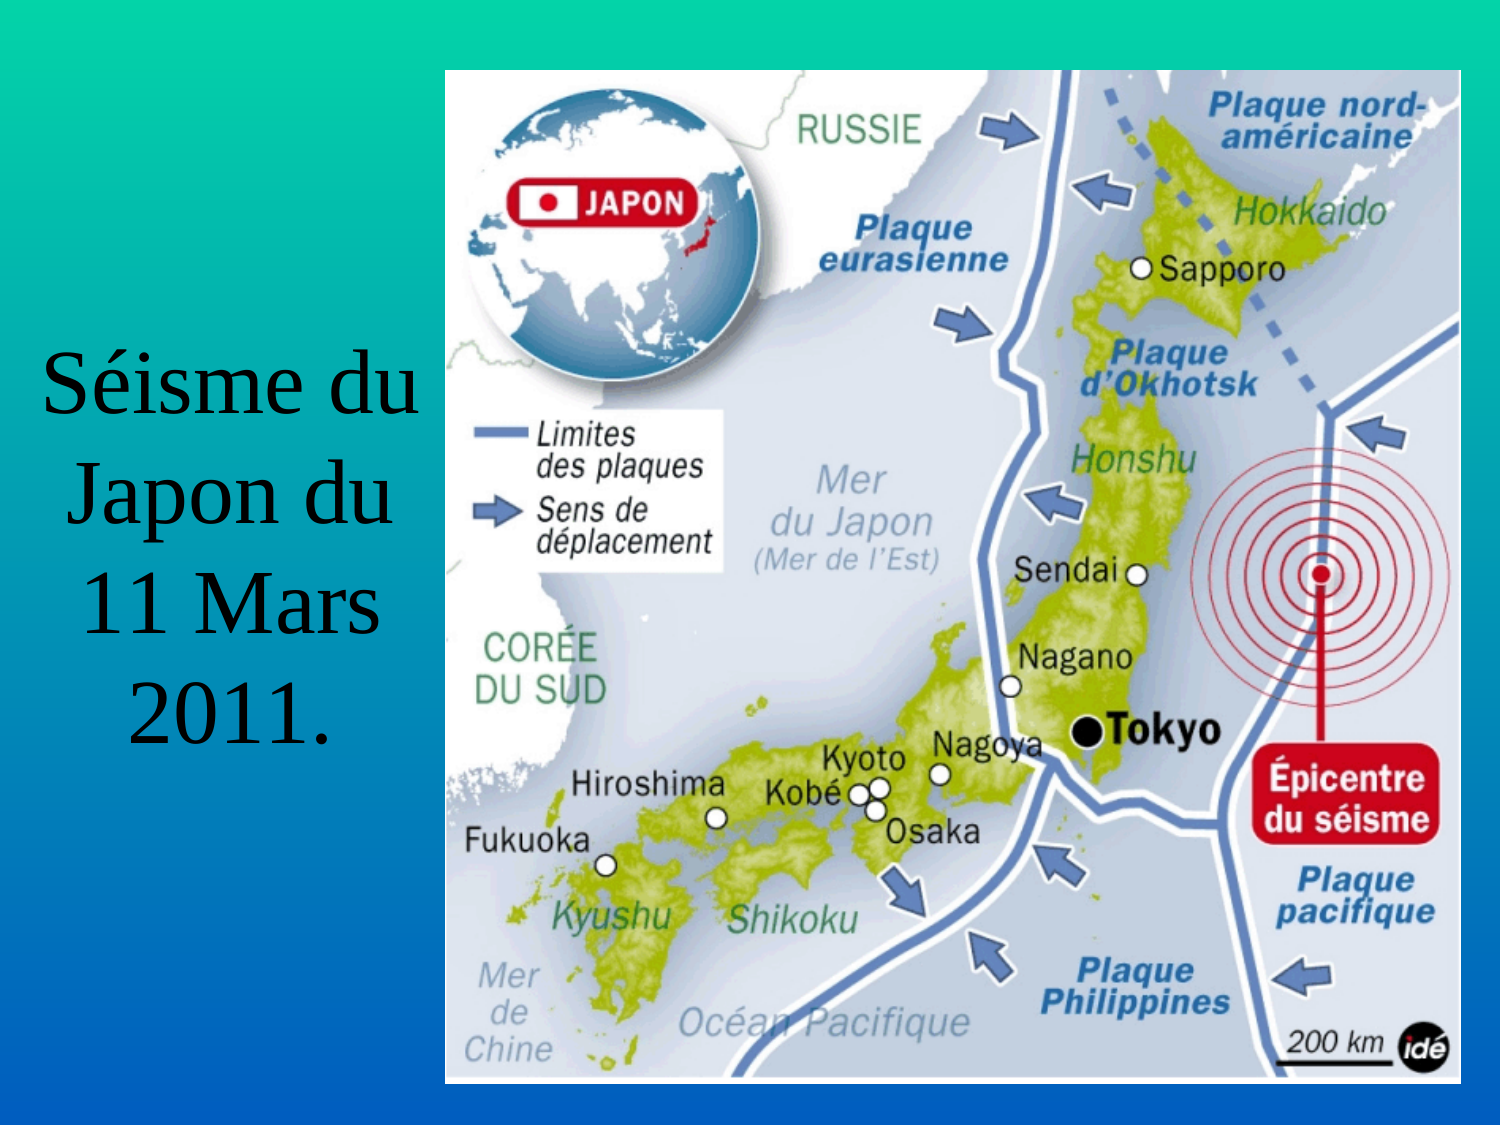

Séisme du Japon du 11 Mars 2011.